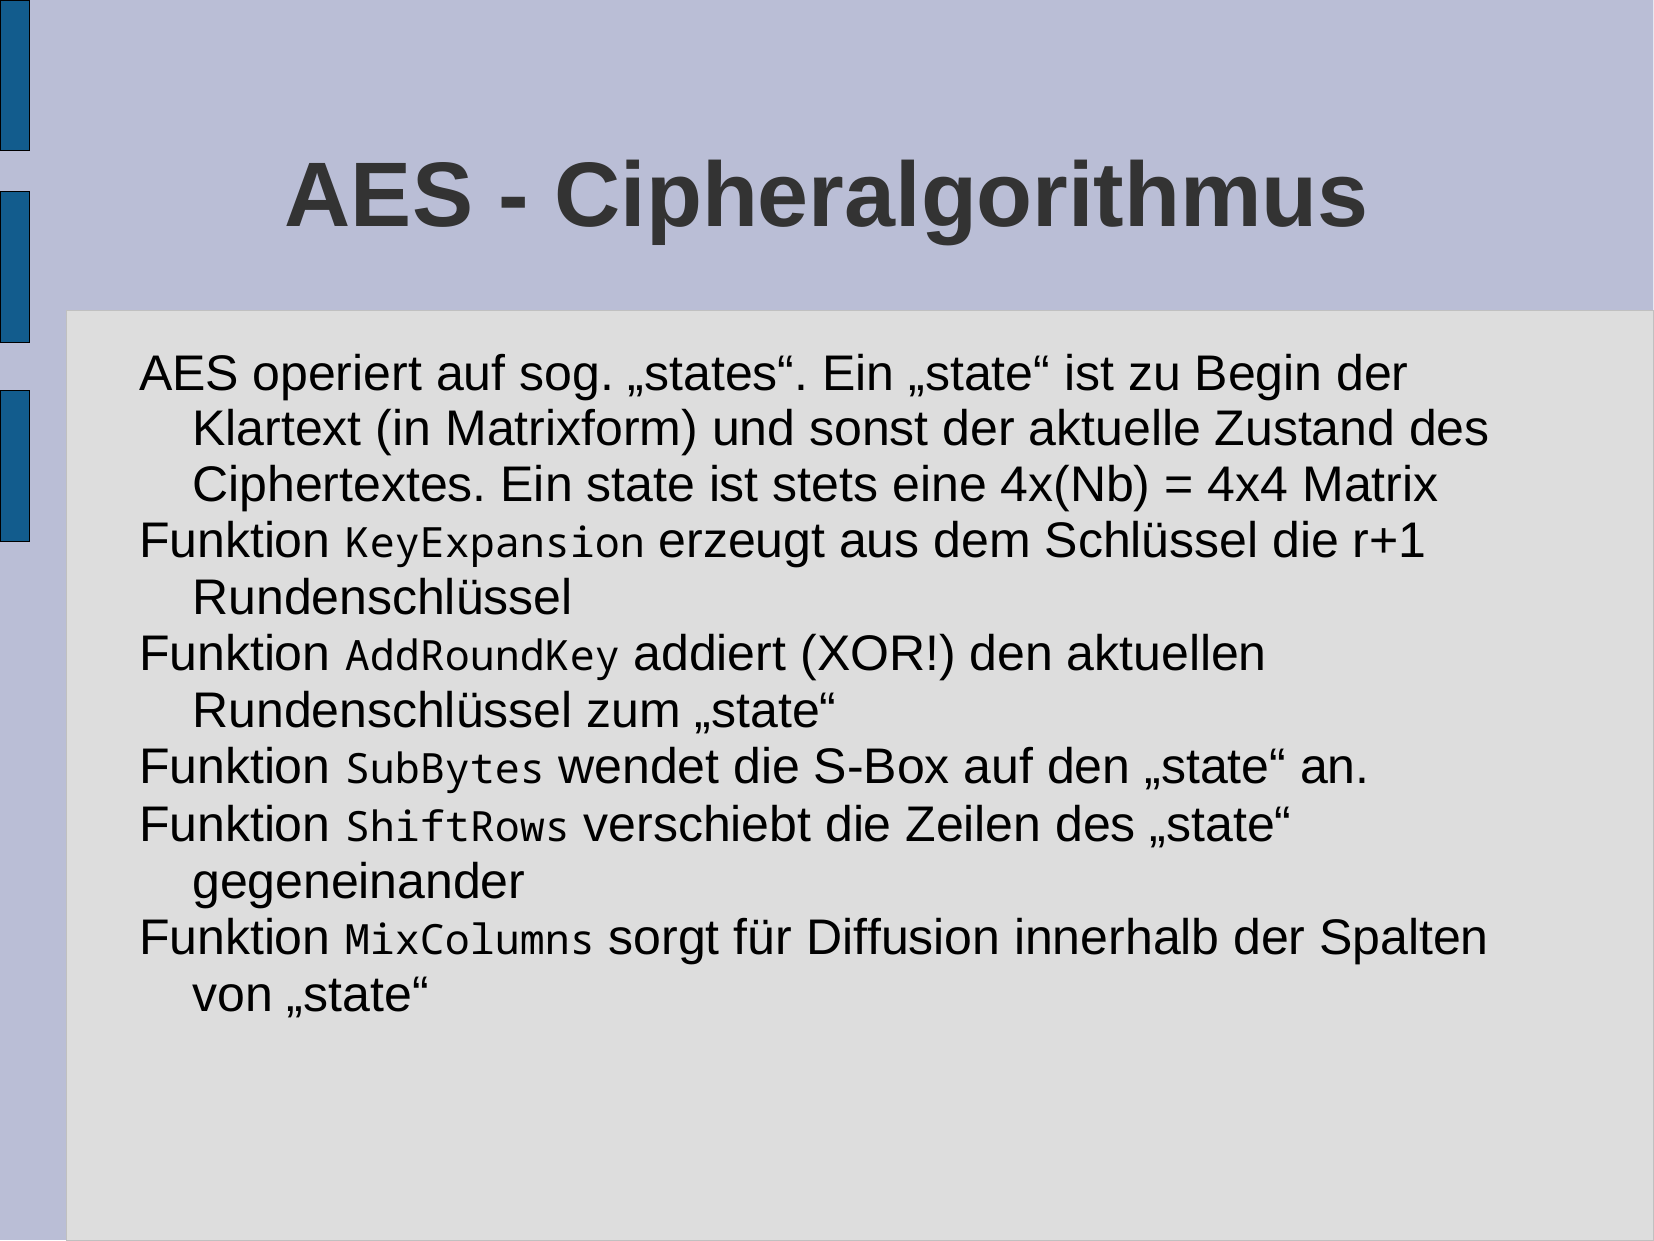

# AES - Cipheralgorithmus
AES operiert auf sog. „states“. Ein „state“ ist zu Begin der Klartext (in Matrixform) und sonst der aktuelle Zustand des Ciphertextes. Ein state ist stets eine 4x(Nb) = 4x4 Matrix
Funktion KeyExpansion erzeugt aus dem Schlüssel die r+1 Rundenschlüssel
Funktion AddRoundKey addiert (XOR!) den aktuellen Rundenschlüssel zum „state“
Funktion SubBytes wendet die S-Box auf den „state“ an.
Funktion ShiftRows verschiebt die Zeilen des „state“ gegeneinander
Funktion MixColumns sorgt für Diffusion innerhalb der Spalten von „state“